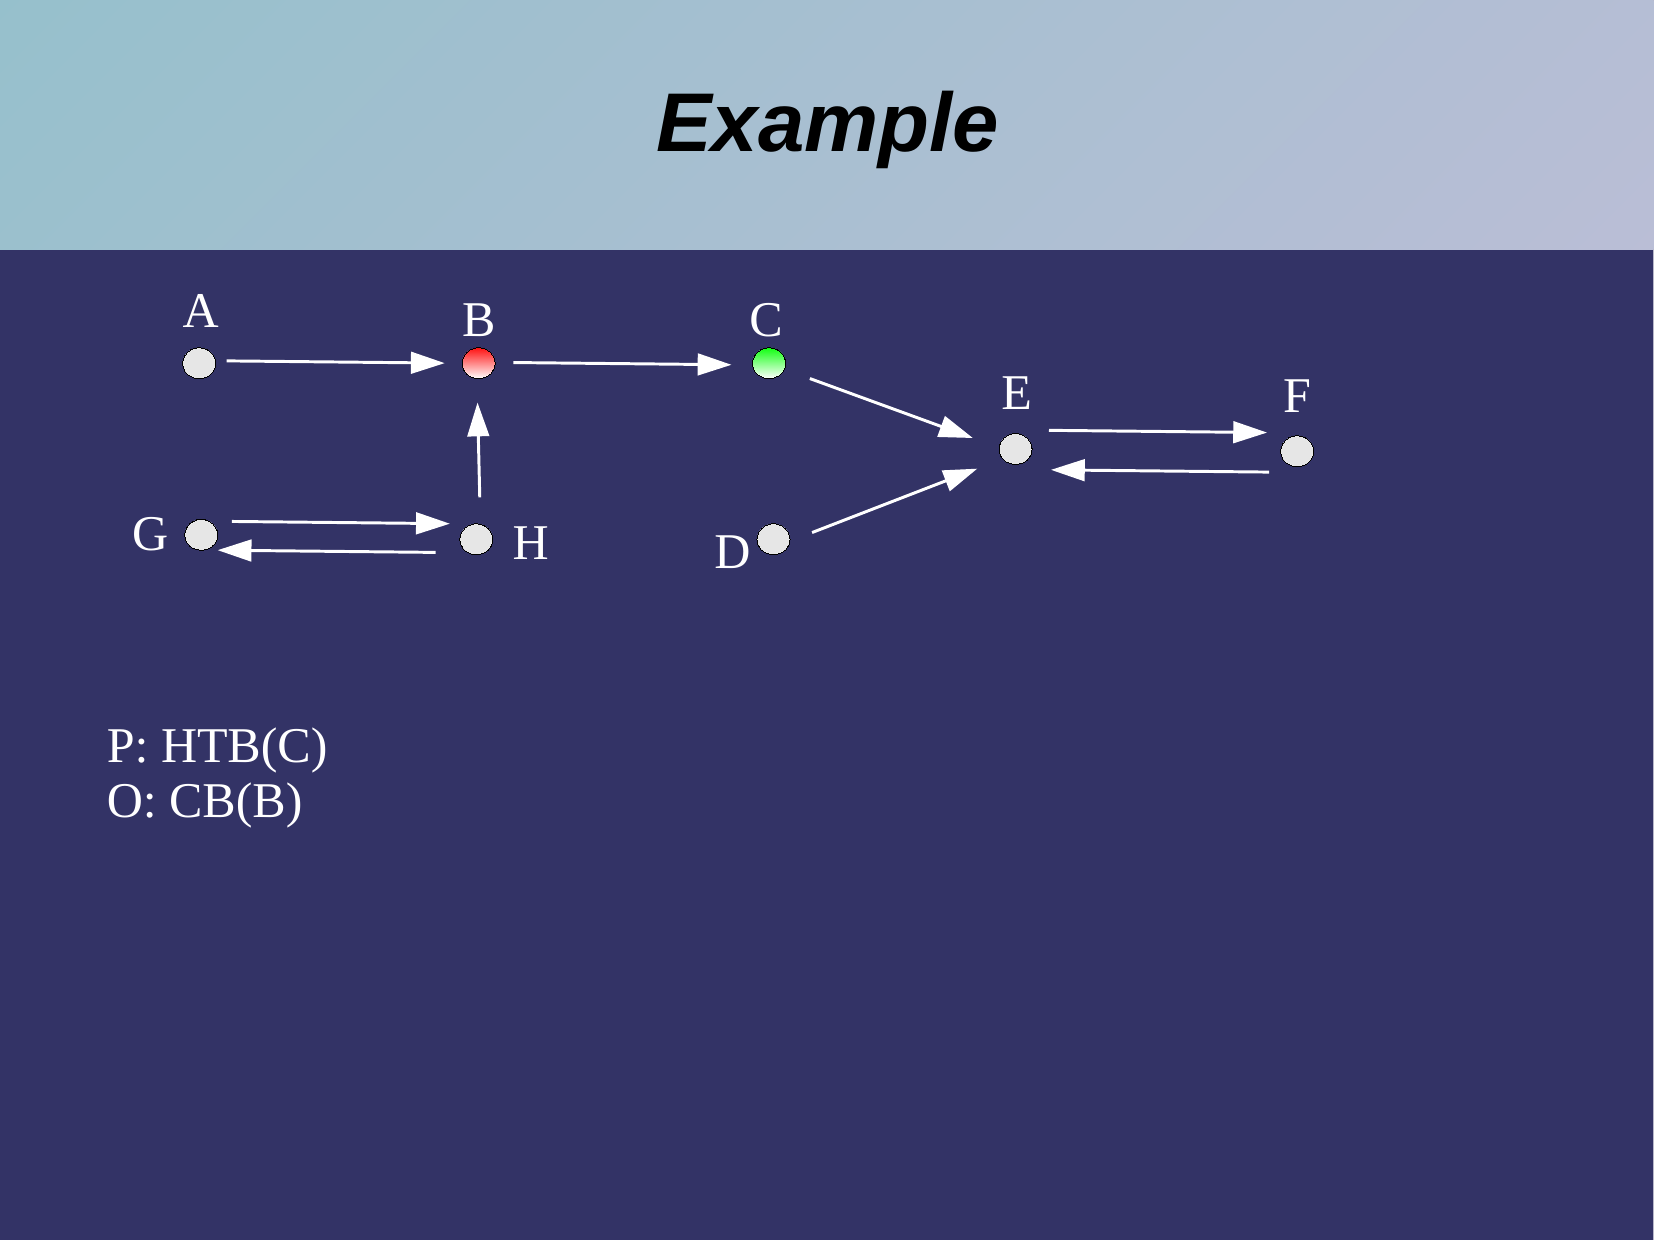

# Example
A
B
C
E
F
G
H
D
P: HTB(C)
O: CB(B)